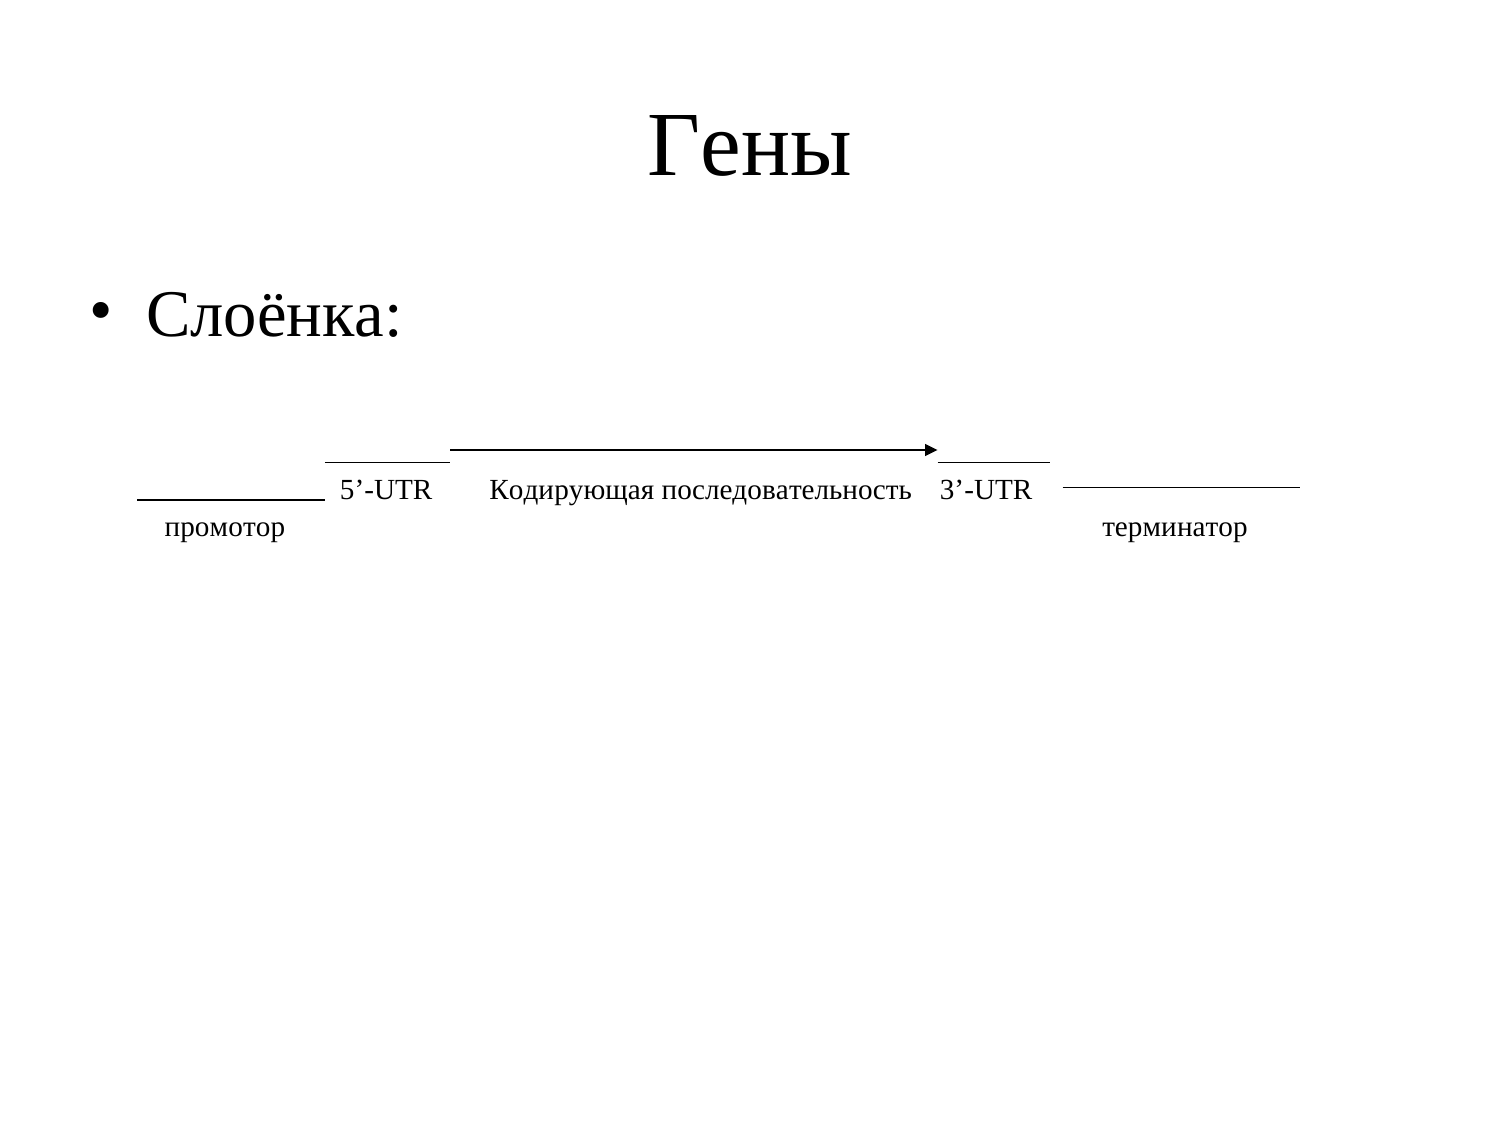

# Гены
Слоёнка:
5’-UTR
Кодирующая последовательность
3’-UTR
промотор
терминатор